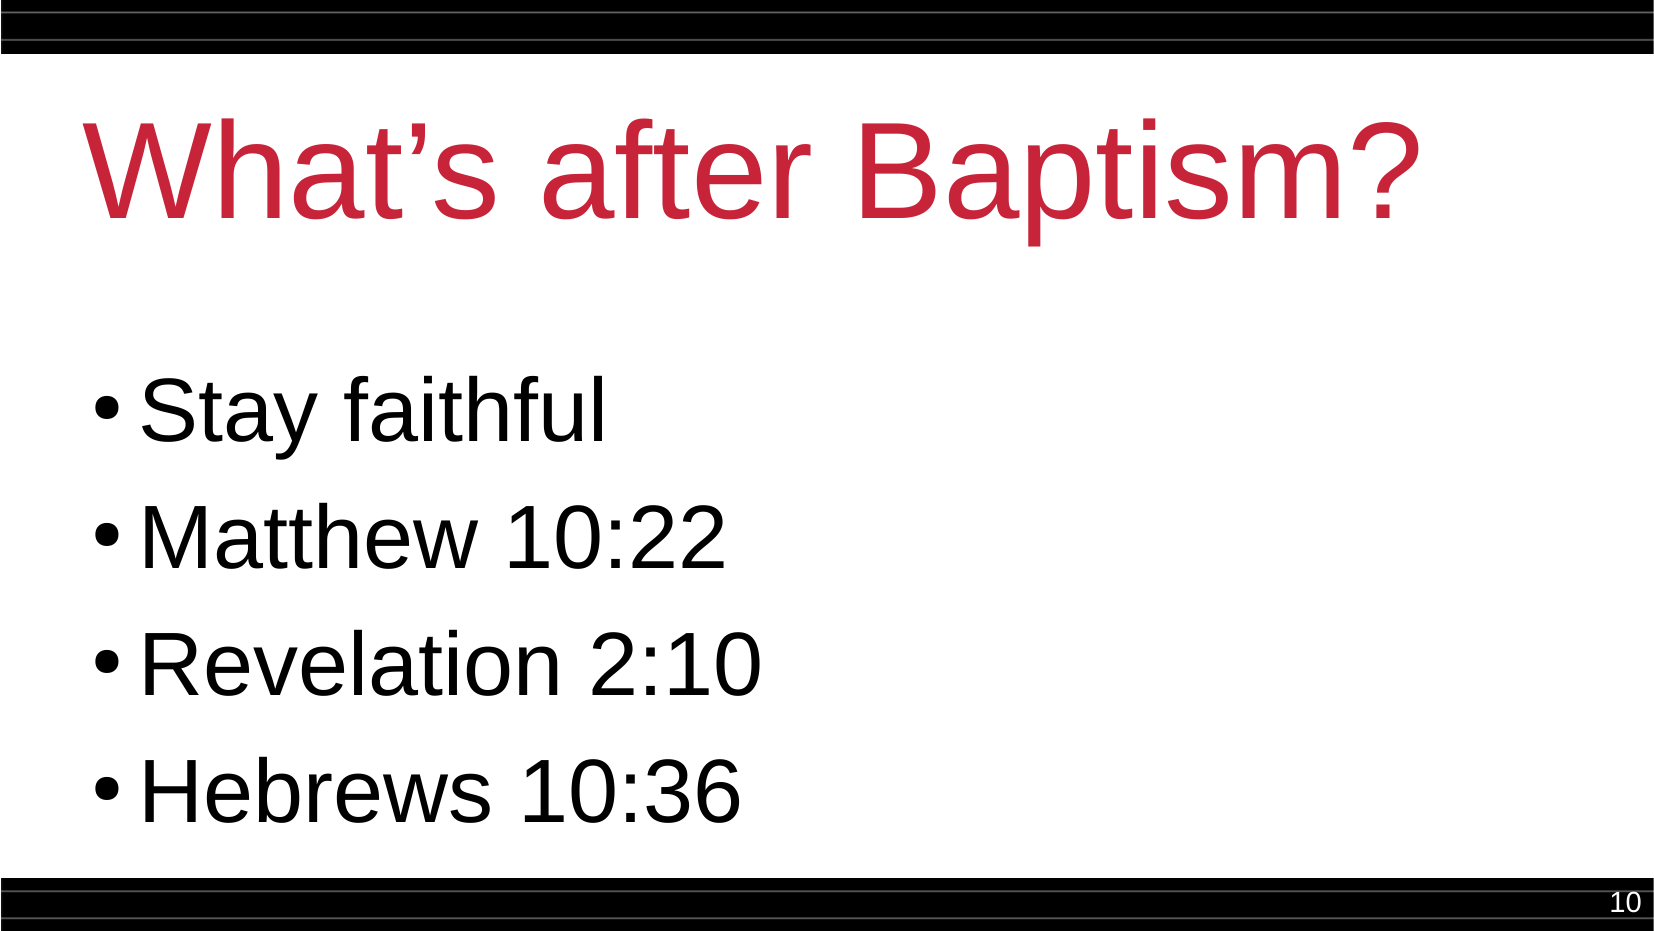

# What’s after Baptism?
Stay faithful
Matthew 10:22
Revelation 2:10
Hebrews 10:36